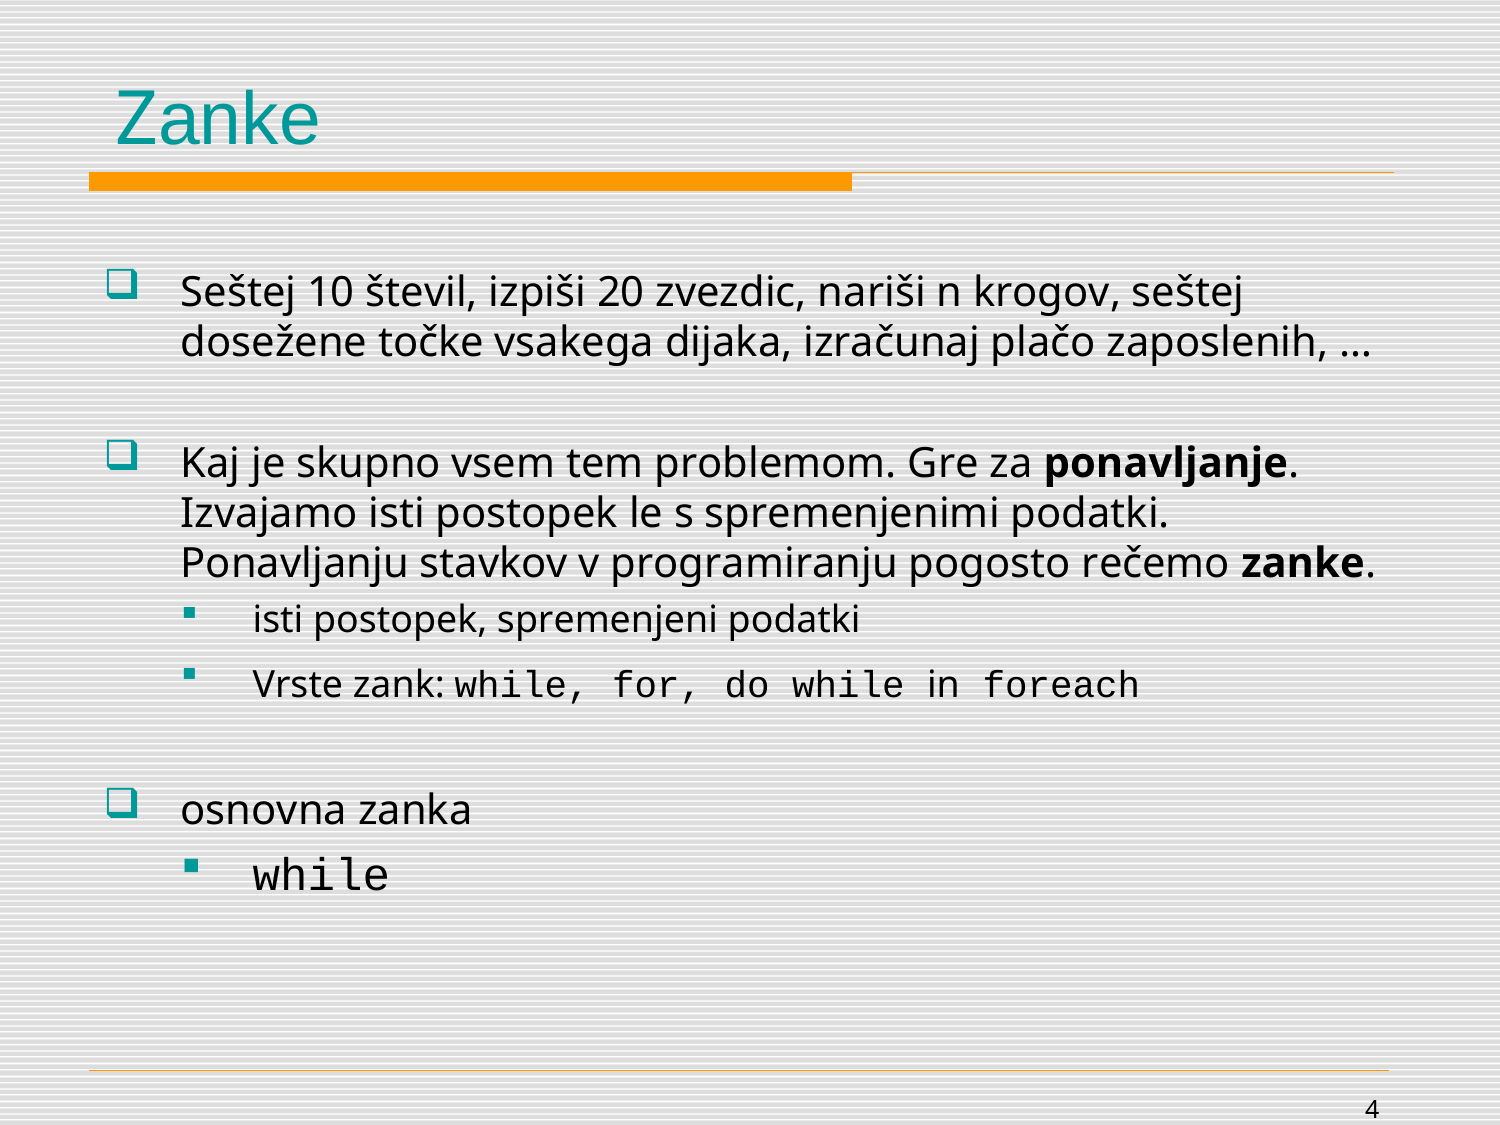

# Zanke
Seštej 10 števil, izpiši 20 zvezdic, nariši n krogov, seštej dosežene točke vsakega dijaka, izračunaj plačo zaposlenih, …
Kaj je skupno vsem tem problemom. Gre za ponavljanje. Izvajamo isti postopek le s spremenjenimi podatki. Ponavljanju stavkov v programiranju pogosto rečemo zanke.
isti postopek, spremenjeni podatki
Vrste zank: while, for, do while in foreach
osnovna zanka
while